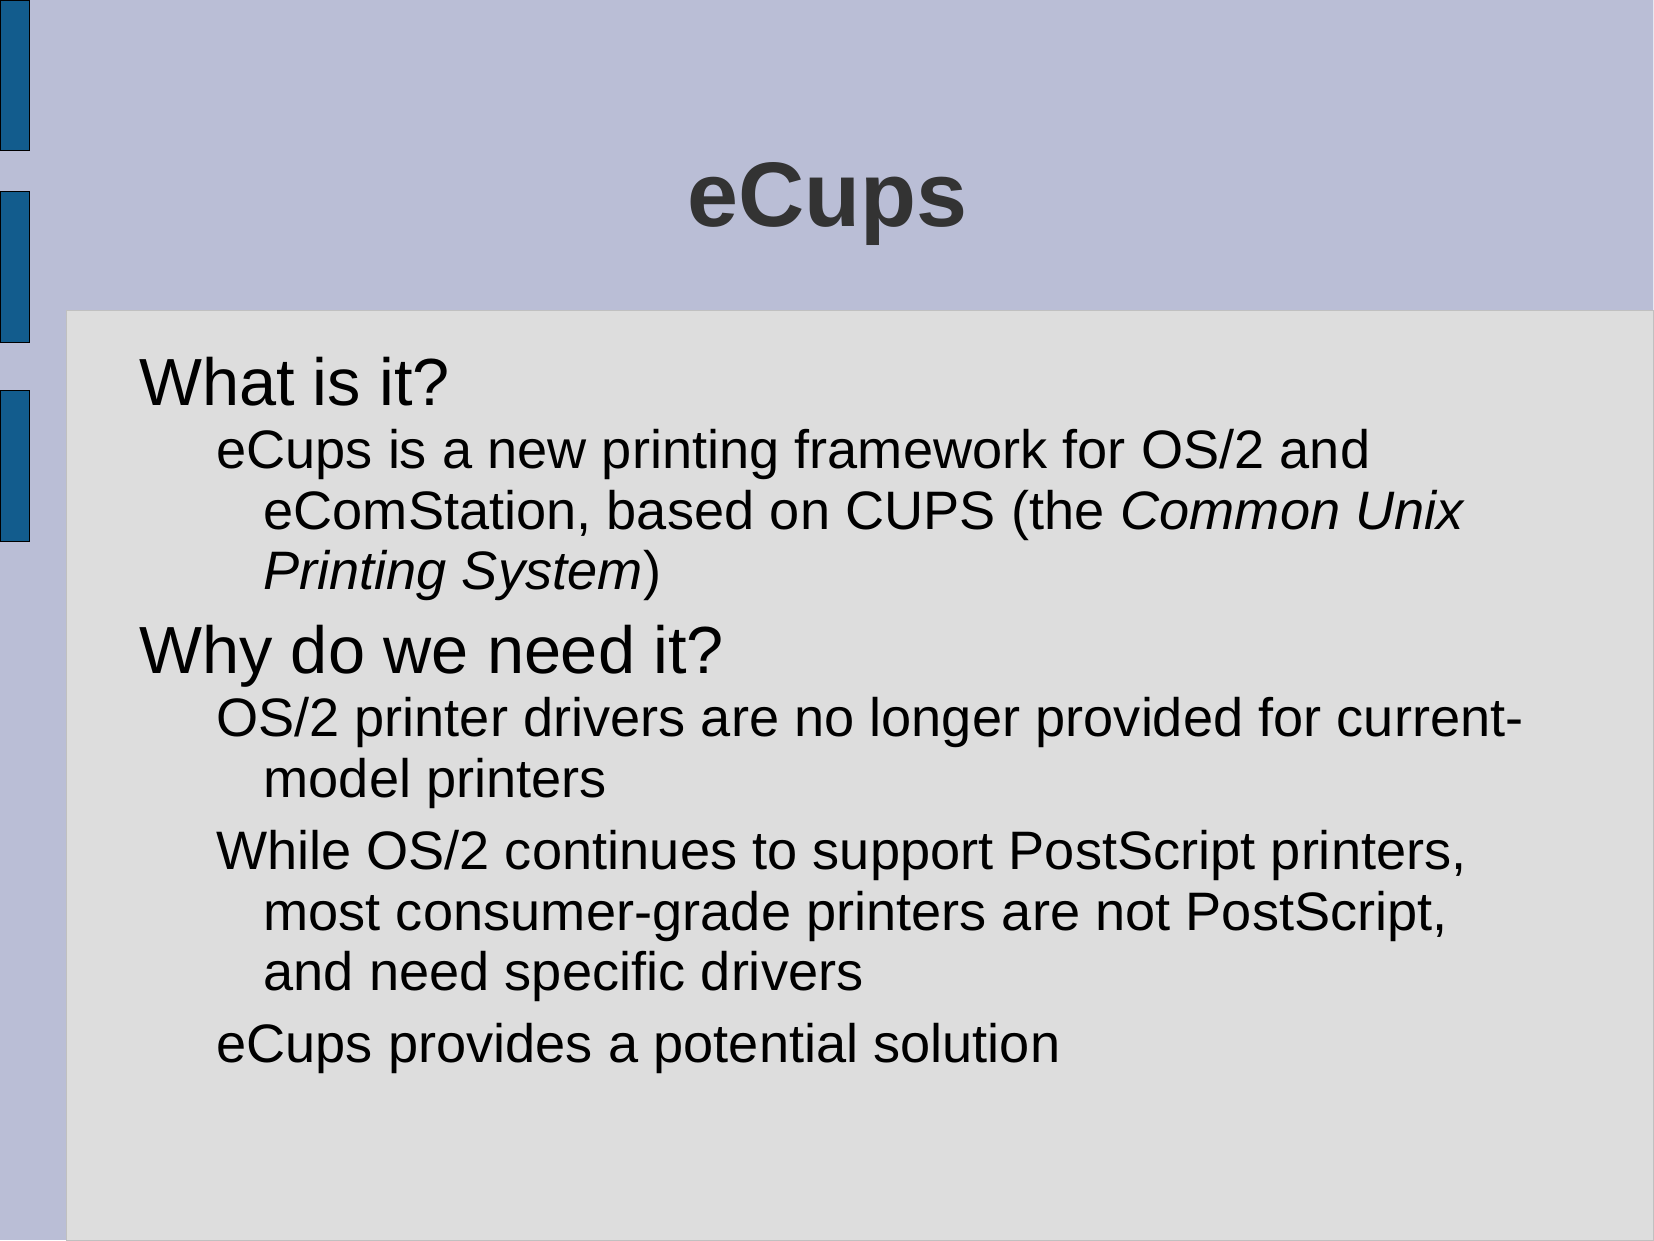

# eCups
What is it?
eCups is a new printing framework for OS/2 and eComStation, based on CUPS (the Common Unix Printing System)
Why do we need it?
OS/2 printer drivers are no longer provided for current-model printers
While OS/2 continues to support PostScript printers, most consumer-grade printers are not PostScript, and need specific drivers
eCups provides a potential solution